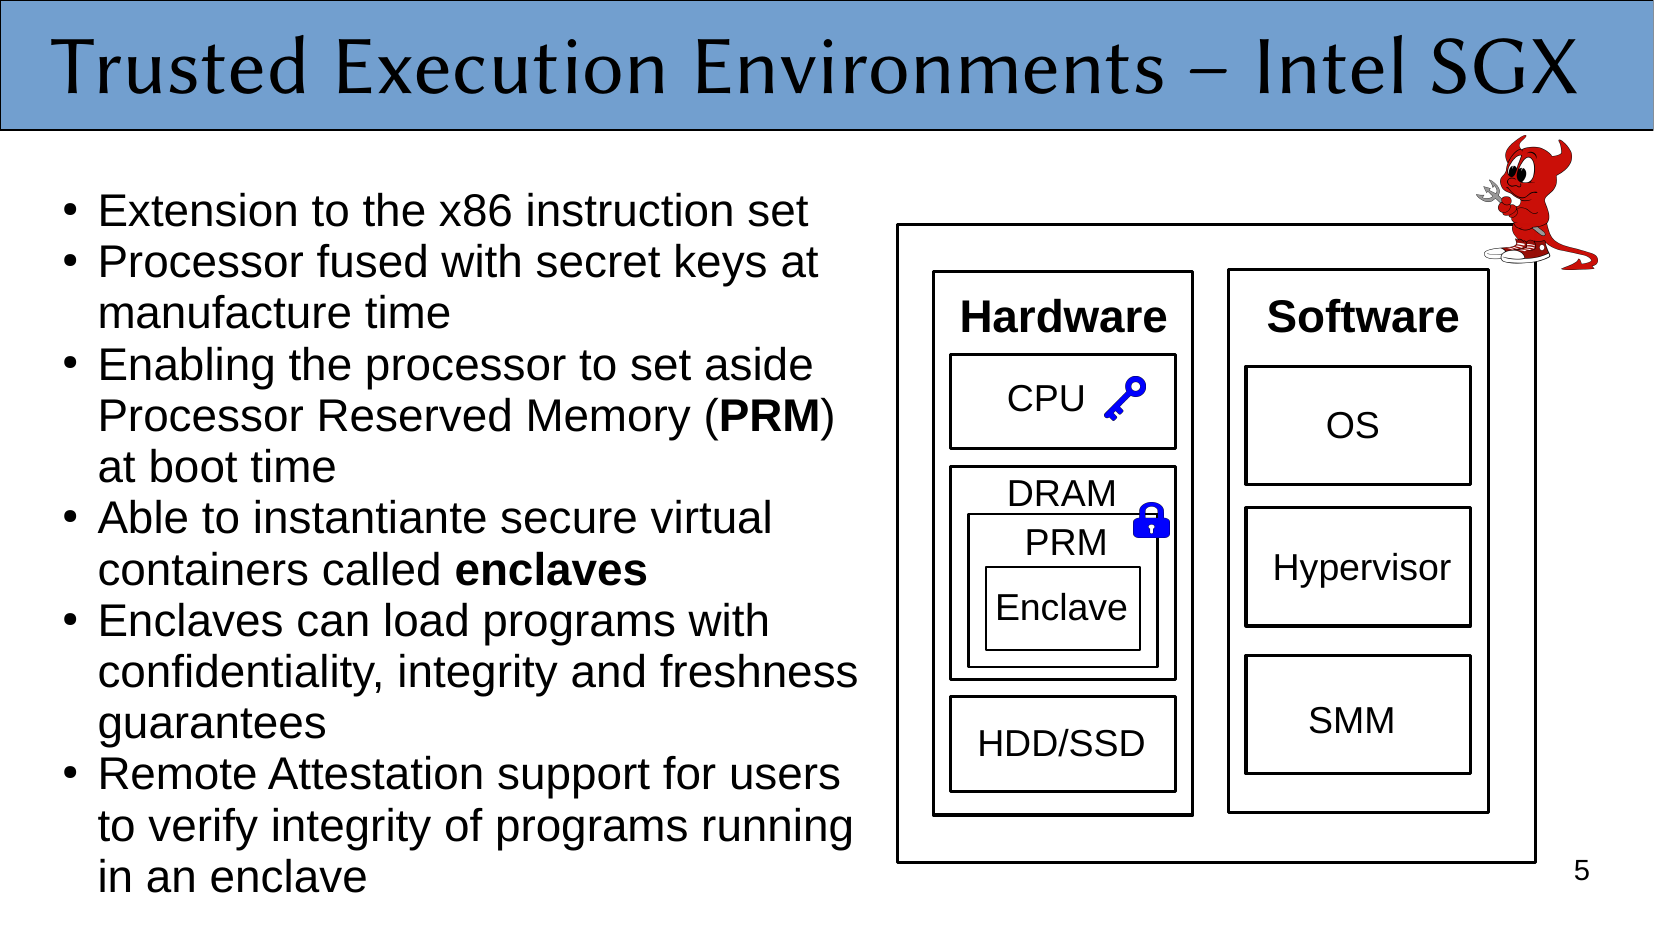

Trusted Execution Environments – Intel SGX
Extension to the x86 instruction set
Processor fused with secret keys at manufacture time
Enabling the processor to set aside Processor Reserved Memory (PRM)
at boot time
Able to instantiante secure virtual containers called enclaves
Enclaves can load programs with confidentiality, integrity and freshness guarantees
Remote Attestation support for users
to verify integrity of programs running in an enclave
Hardware
Software
CPU
OS
DRAM
PRM
Hypervisor
Enclave
SMM
HDD/SSD
5